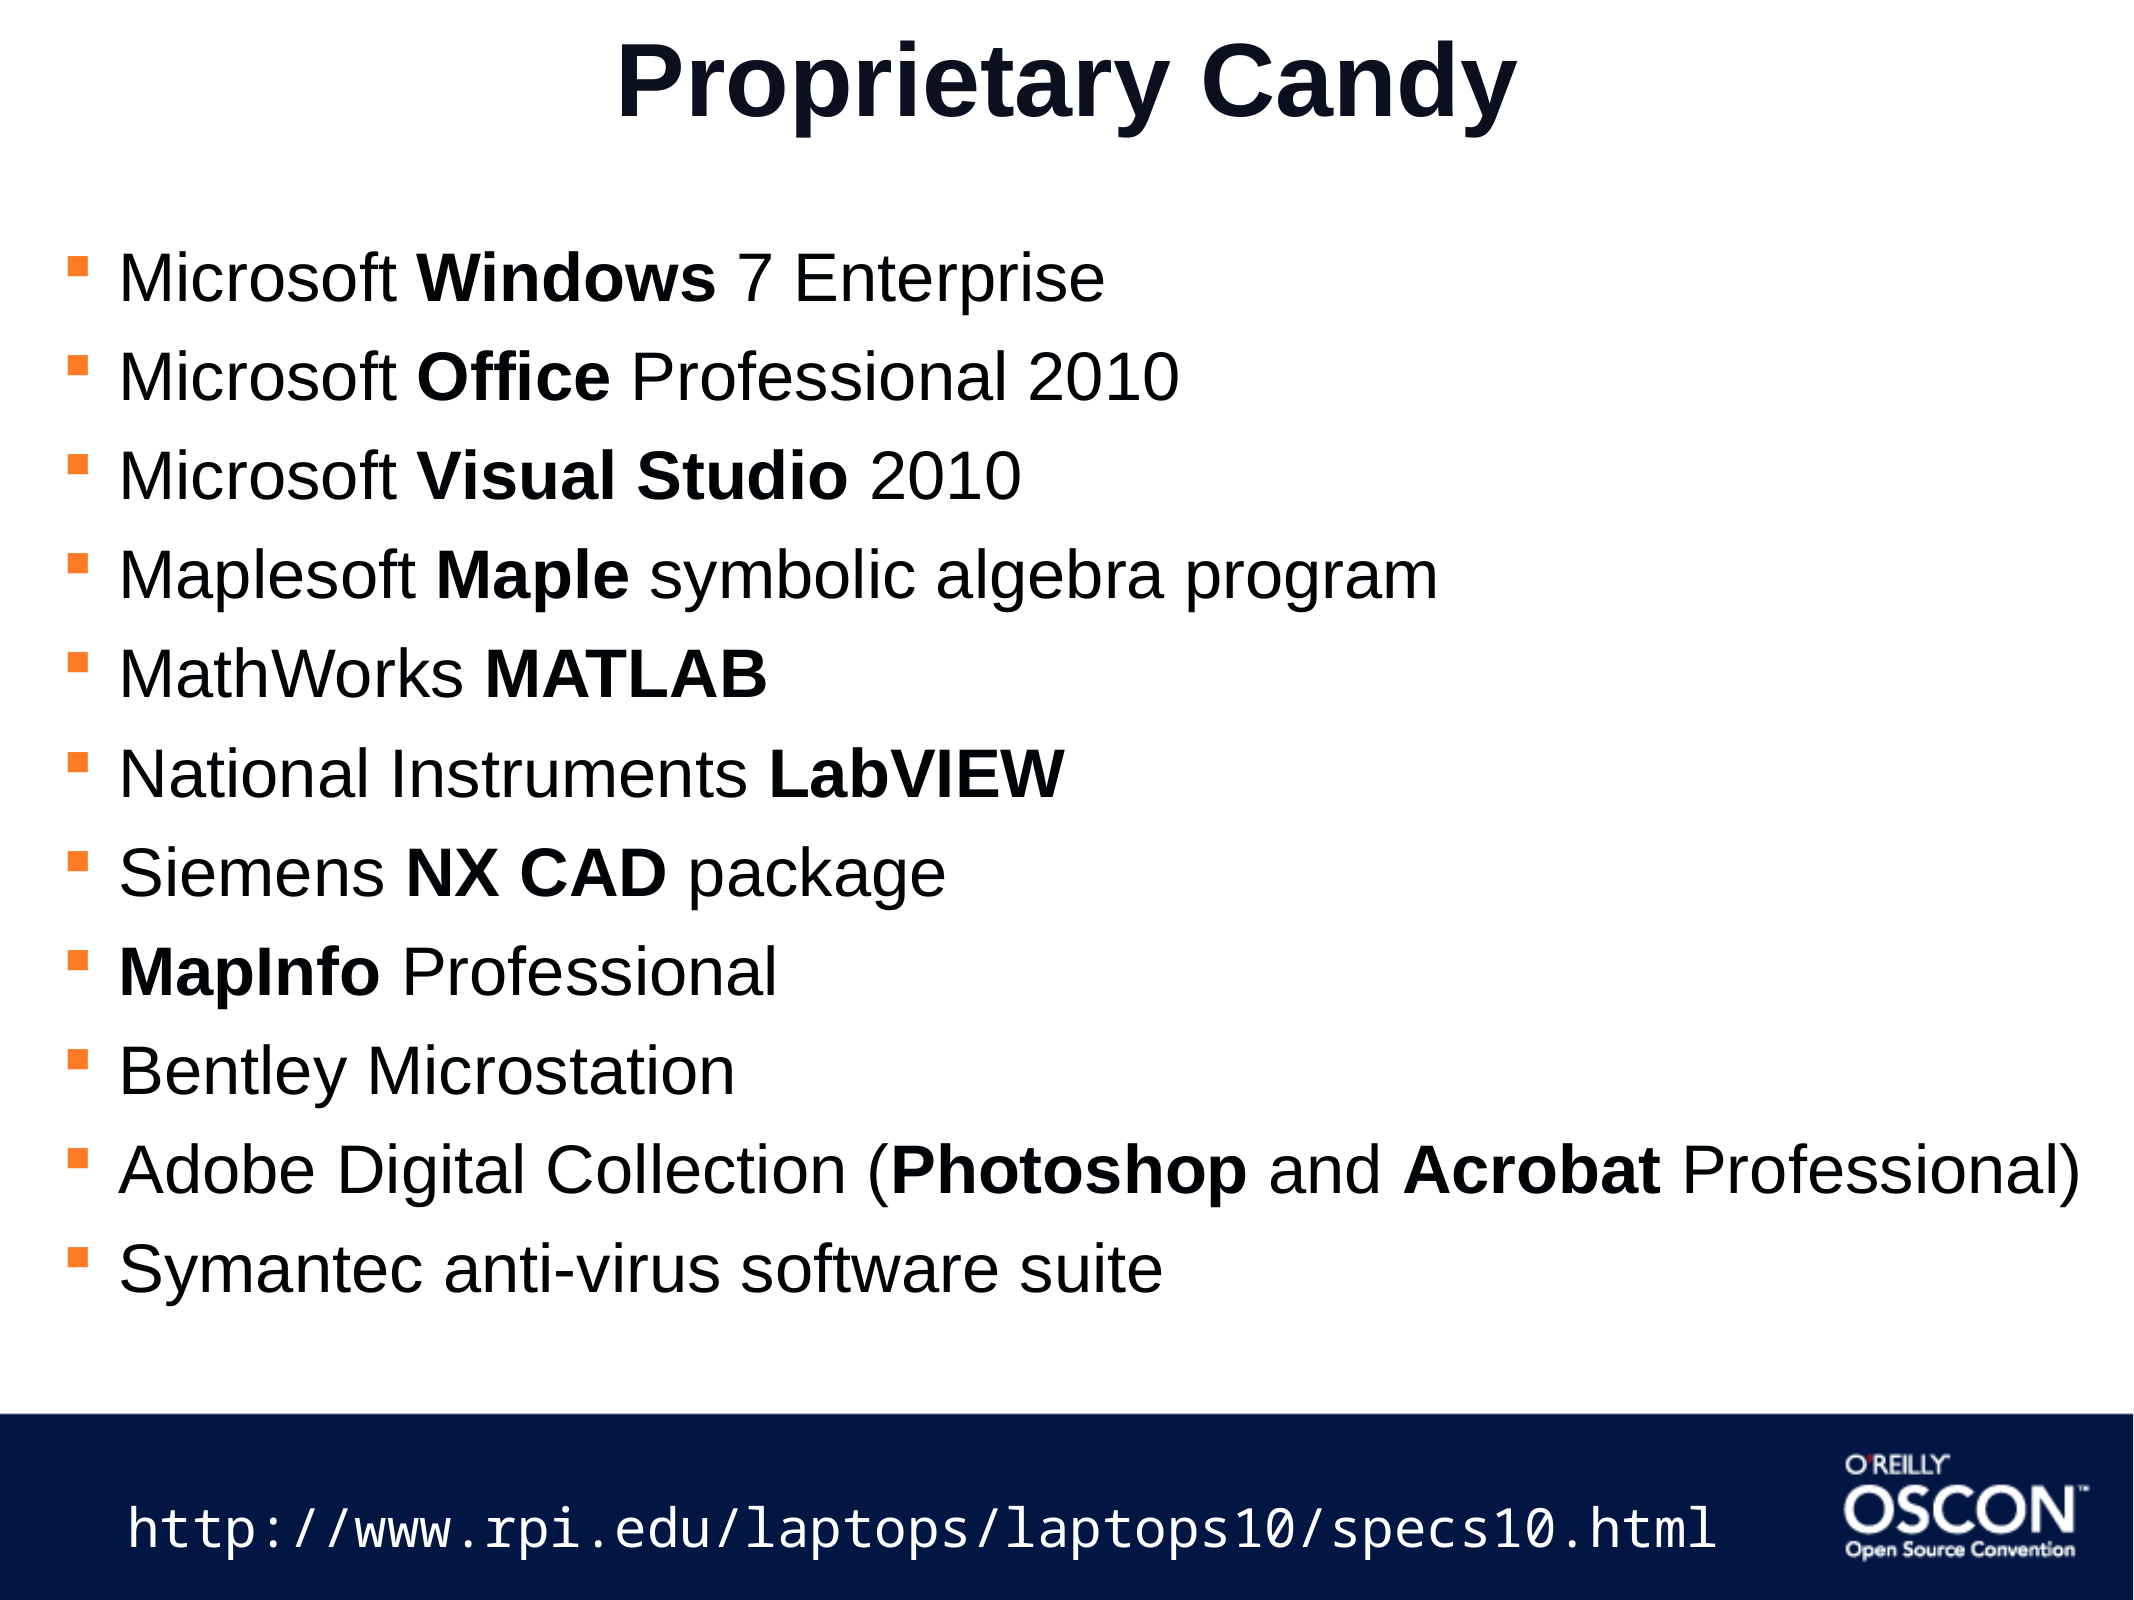

# Proprietary Candy
Microsoft Windows 7 Enterprise
Microsoft Office Professional 2010
Microsoft Visual Studio 2010
Maplesoft Maple symbolic algebra program
MathWorks MATLAB
National Instruments LabVIEW
Siemens NX CAD package
MapInfo Professional
Bentley Microstation
Adobe Digital Collection (Photoshop and Acrobat Professional)
Symantec anti-virus software suite
http://www.rpi.edu/laptops/laptops10/specs10.html